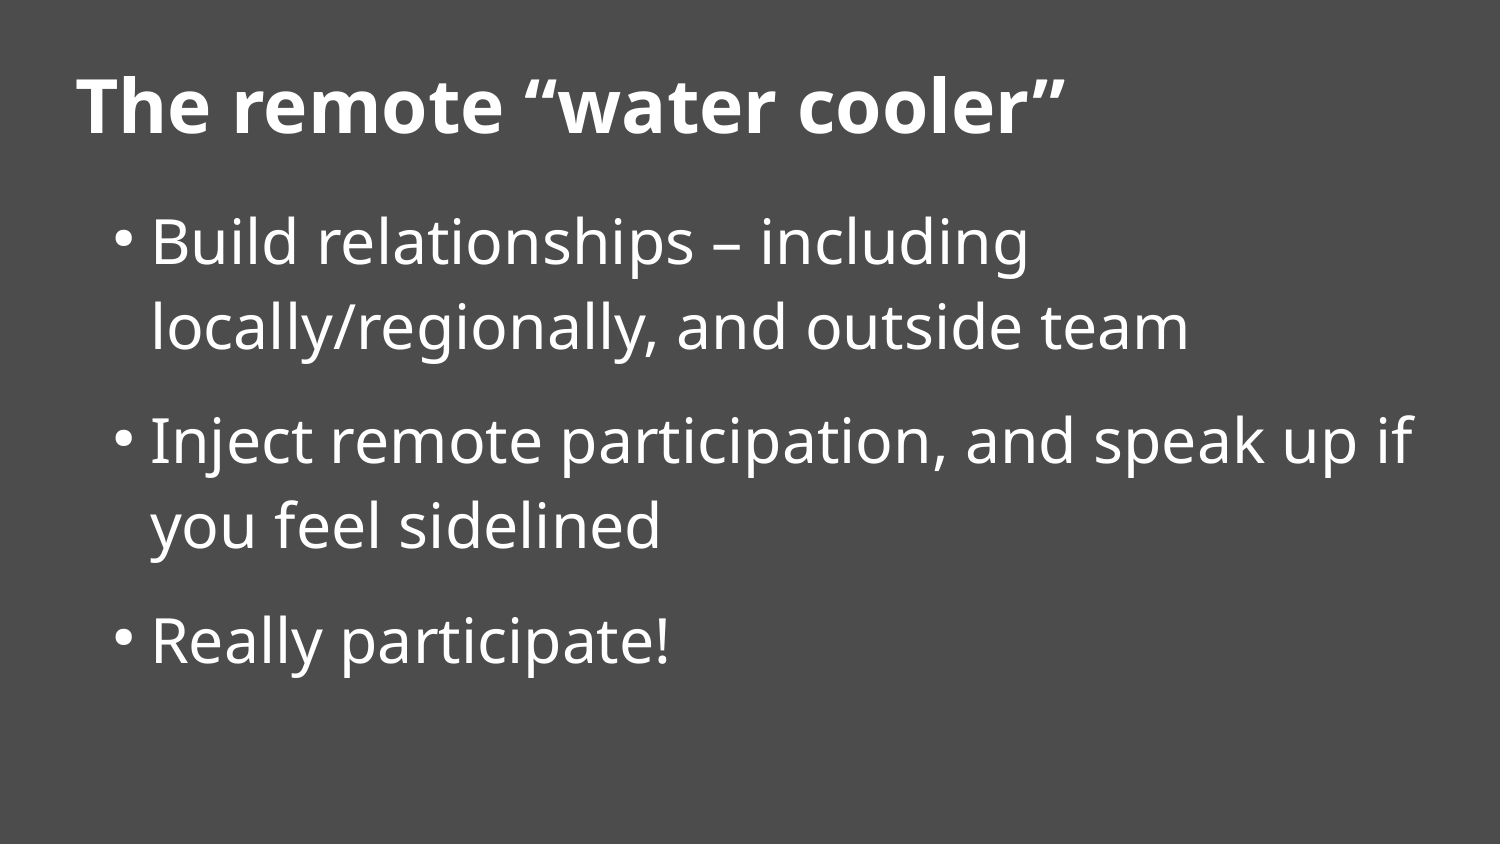

# The remote “water cooler”
Build relationships – including locally/regionally, and outside team
Inject remote participation, and speak up if you feel sidelined
Really participate!